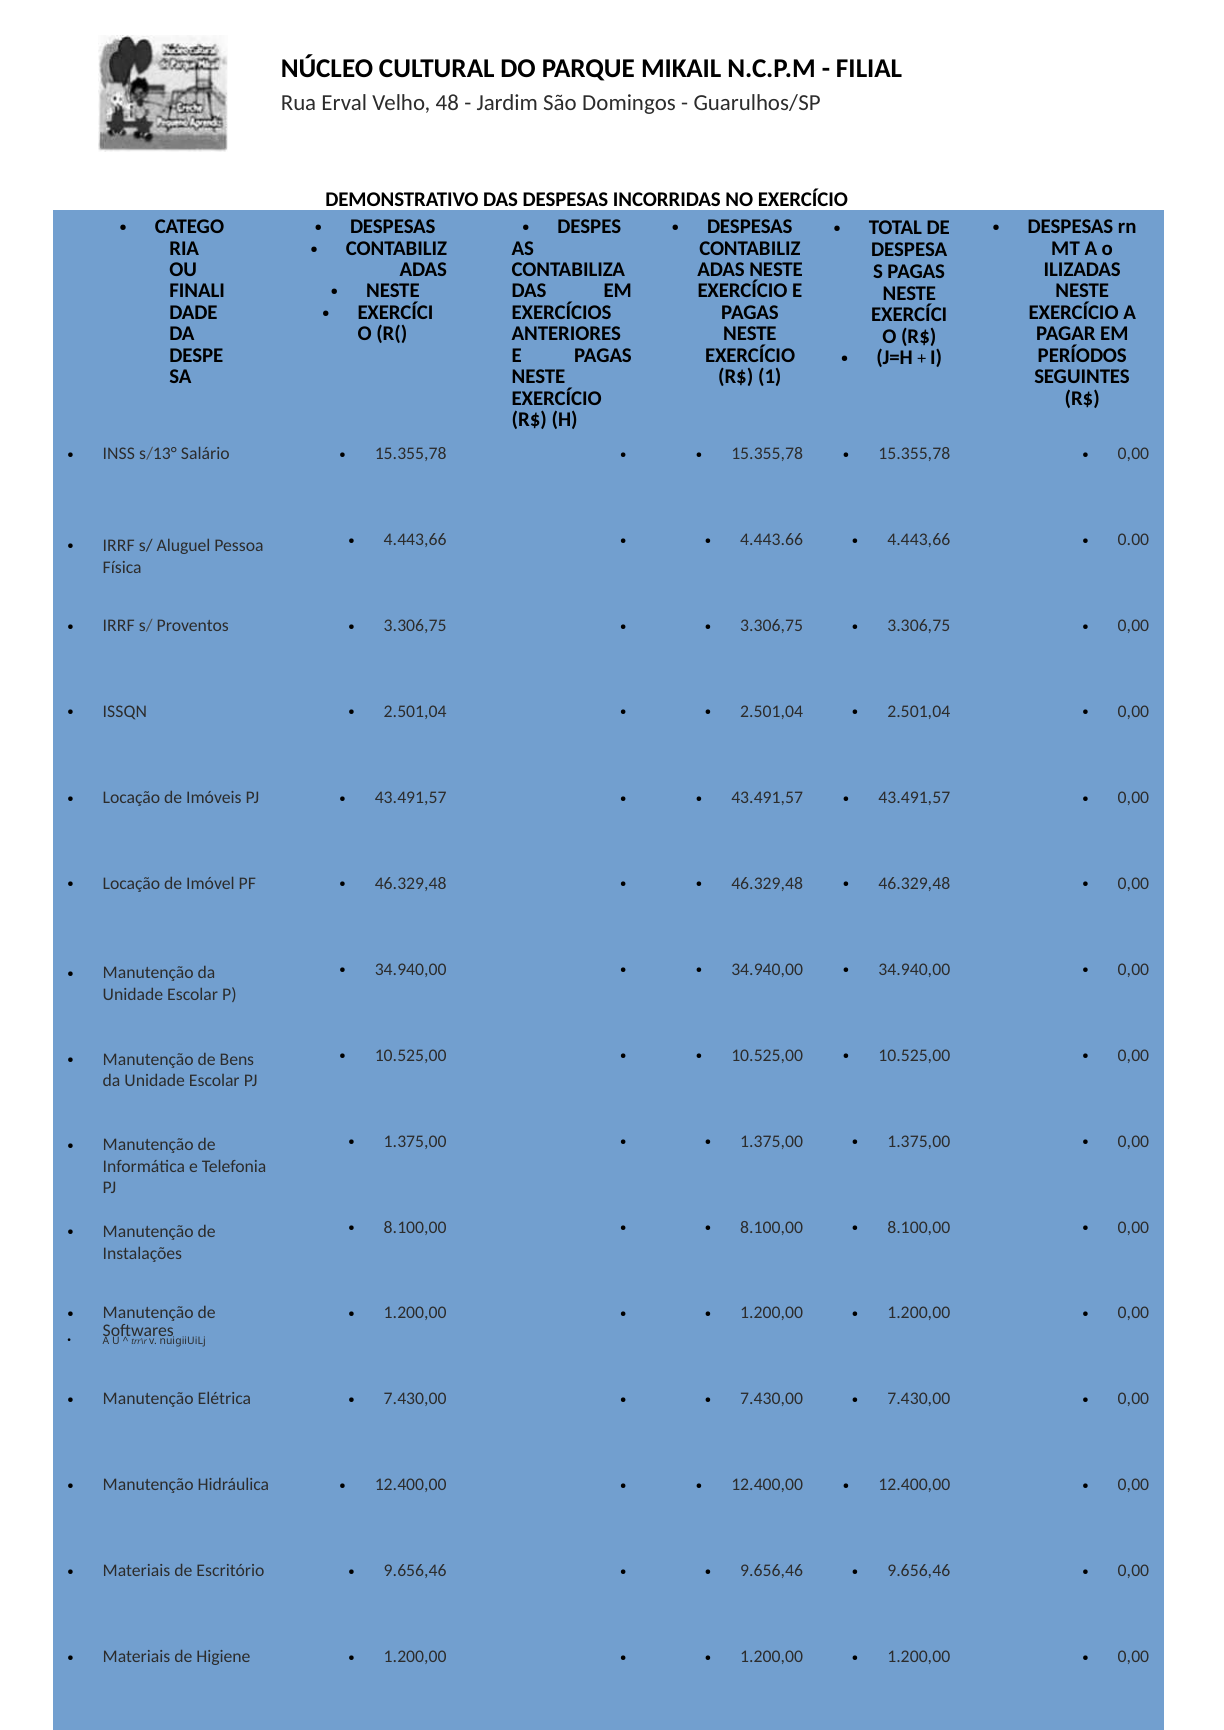

NÚCLEO CULTURAL DO PARQUE MIKAIL N.C.P.M - FILIAL
Rua Erval Velho, 48 - Jardim São Domingos - Guarulhos/SP
DEMONSTRATIVO DAS DESPESAS INCORRIDAS NO EXERCÍCIO
| CATEGORIA OU FINALIDADE DA DESPESA | DESPESAS CONTABILIZADAS NESTE EXERCÍCIO (R() | DESPESAS CONTABILIZADAS EM EXERCÍCIOS ANTERIORES E PAGAS NESTE EXERCÍCIO (R$) (H) | DESPESAS CONTABILIZADAS NESTE EXERCÍCIO E PAGAS NESTE EXERCÍCIO (R$) (1) | TOTAL DE DESPESAS PAGAS NESTE EXERCÍCIO (R$) (J=H + I) | DESPESAS rn MT a o ILIZADAS NESTE EXERCÍCIO A PAGAR EM PERÍODOS SEGUINTES (R$) |
| --- | --- | --- | --- | --- | --- |
| INSS s/13° Salário | 15.355,78 | 0,00 | 15.355,78 | 15.355,78 | 0,00 |
| IRRF s/ Aluguel Pessoa Física | 4.443,66 | 0,00 | 4.443.66 | 4.443,66 | 0.00 |
| IRRF s/ Proventos | 3.306,75 | 0,00 | 3.306,75 | 3.306,75 | 0,00 |
| ISSQN | 2.501,04 | 0,00 | 2.501,04 | 2.501,04 | 0,00 |
| Locação de Imóveis PJ | 43.491,57 | 0,00 | 43.491,57 | 43.491,57 | 0,00 |
| Locação de Imóvel PF | 46.329,48 | 0,00 | 46.329,48 | 46.329,48 | 0,00 |
| Manutenção da Unidade Escolar P) | 34.940,00 | 0,00 | 34.940,00 | 34.940,00 | 0,00 |
| Manutenção de Bens da Unidade Escolar PJ | 10.525,00 | 0,00 | 10.525,00 | 10.525,00 | 0,00 |
| Manutenção de Informática e Telefonia PJ | 1.375,00 | 0,00 | 1.375,00 | 1.375,00 | 0,00 |
| Manutenção de Instalações | 8.100,00 | 0,00 | 8.100,00 | 8.100,00 | 0,00 |
| Manutenção de Softwares a U ^ trr\r v. nuigiiUiLj | 1.200,00 | 0,00 | 1.200,00 | 1.200,00 | 0,00 |
| Manutenção Elétrica | 7.430,00 | 0,00 | 7.430,00 | 7.430,00 | 0,00 |
| Manutenção Hidráulica | 12.400,00 | 0,00 | 12.400,00 | 12.400,00 | 0,00 |
| Materiais de Escritório | 9.656,46 | 0,00 | 9.656,46 | 9.656,46 | 0,00 |
| Materiais de Higiene | 1.200,00 | 0,00 | 1.200,00 | 1.200,00 | 0,00 |
| Materiais de Limpeza | 30.664,30 | 0,00 | 30.664,30 | 30.664,30 | 0,00 |
| Materiais de Manutenção Predial | 17.321,44 | 0,00 | 17.321,44 | 17.321,44 | 0,00 |
| Materiais de Pintura | 1,751,88 | 0,00 | 1.751,88 | 1.751,88 | 0,00 |
| Materiais Didáticos e Pedagógicos | 37.845,80 | O nn U| vu | 37.045,00 | n o 4 c o n J 1 ,U\*T J|UU | rv no u,uu |
| Materiais Hidráulicos | 1.159,93 | 0,00 | 1.159,93 | 1.159,93 | 0,00 |
| Medicina do Trabalho | 2.960,39 | 0,00 | 2.960,39 | 2.960,39 | 0,00 |
| Microondas | 731,45 | 0,00 | 731,45 | 731,45 | 0,00 |
| Mnhiliários | i Asn.nn | 0.00 | 1 480.on | l 4Rn.no | n.nn |
| PIS sl Salários | 7.287,77 | 0,00 | 7.287,77 | 7.287,77 | 0,00 |
| Professor(a) (folha) | 373.154,06 | 0,00 | 373.154,06 | 373.154,06 | 0,00 |
| Rescisão Contratual -TRCT (folha) | 72.834,80 | 0,00 | 72.834,80 | 72.834,80 | 0,00 |
| Serviços Contábeis PJ | 27.131,44 | 0,00 | 27.131,44 | 27.131,44 | n r\n u,uu |
| Serviços de Engenharia PJ | 850,00 | 0,00 | 850,00 | 850,00 | 0,00 |
| Taxas Municipais | 957,46 | 0,00 | 957,46 | 957,46 | 0,00 |
| Telefone e Internet | 1.451,42 | 0,00 | 1.451,42 | 1.451,42 | 0,00 |
| Televisor | 5.214,00 | 0,00 | 5.214,00 | 5.214,00 | 0,00 |
| Transportes | 137,54 | 0,00 | 137,54 | 137.54 | 0,00 |
| Utensílios | 631,54 | 0,00 | 631,54 | 631,54 | 0,00 |